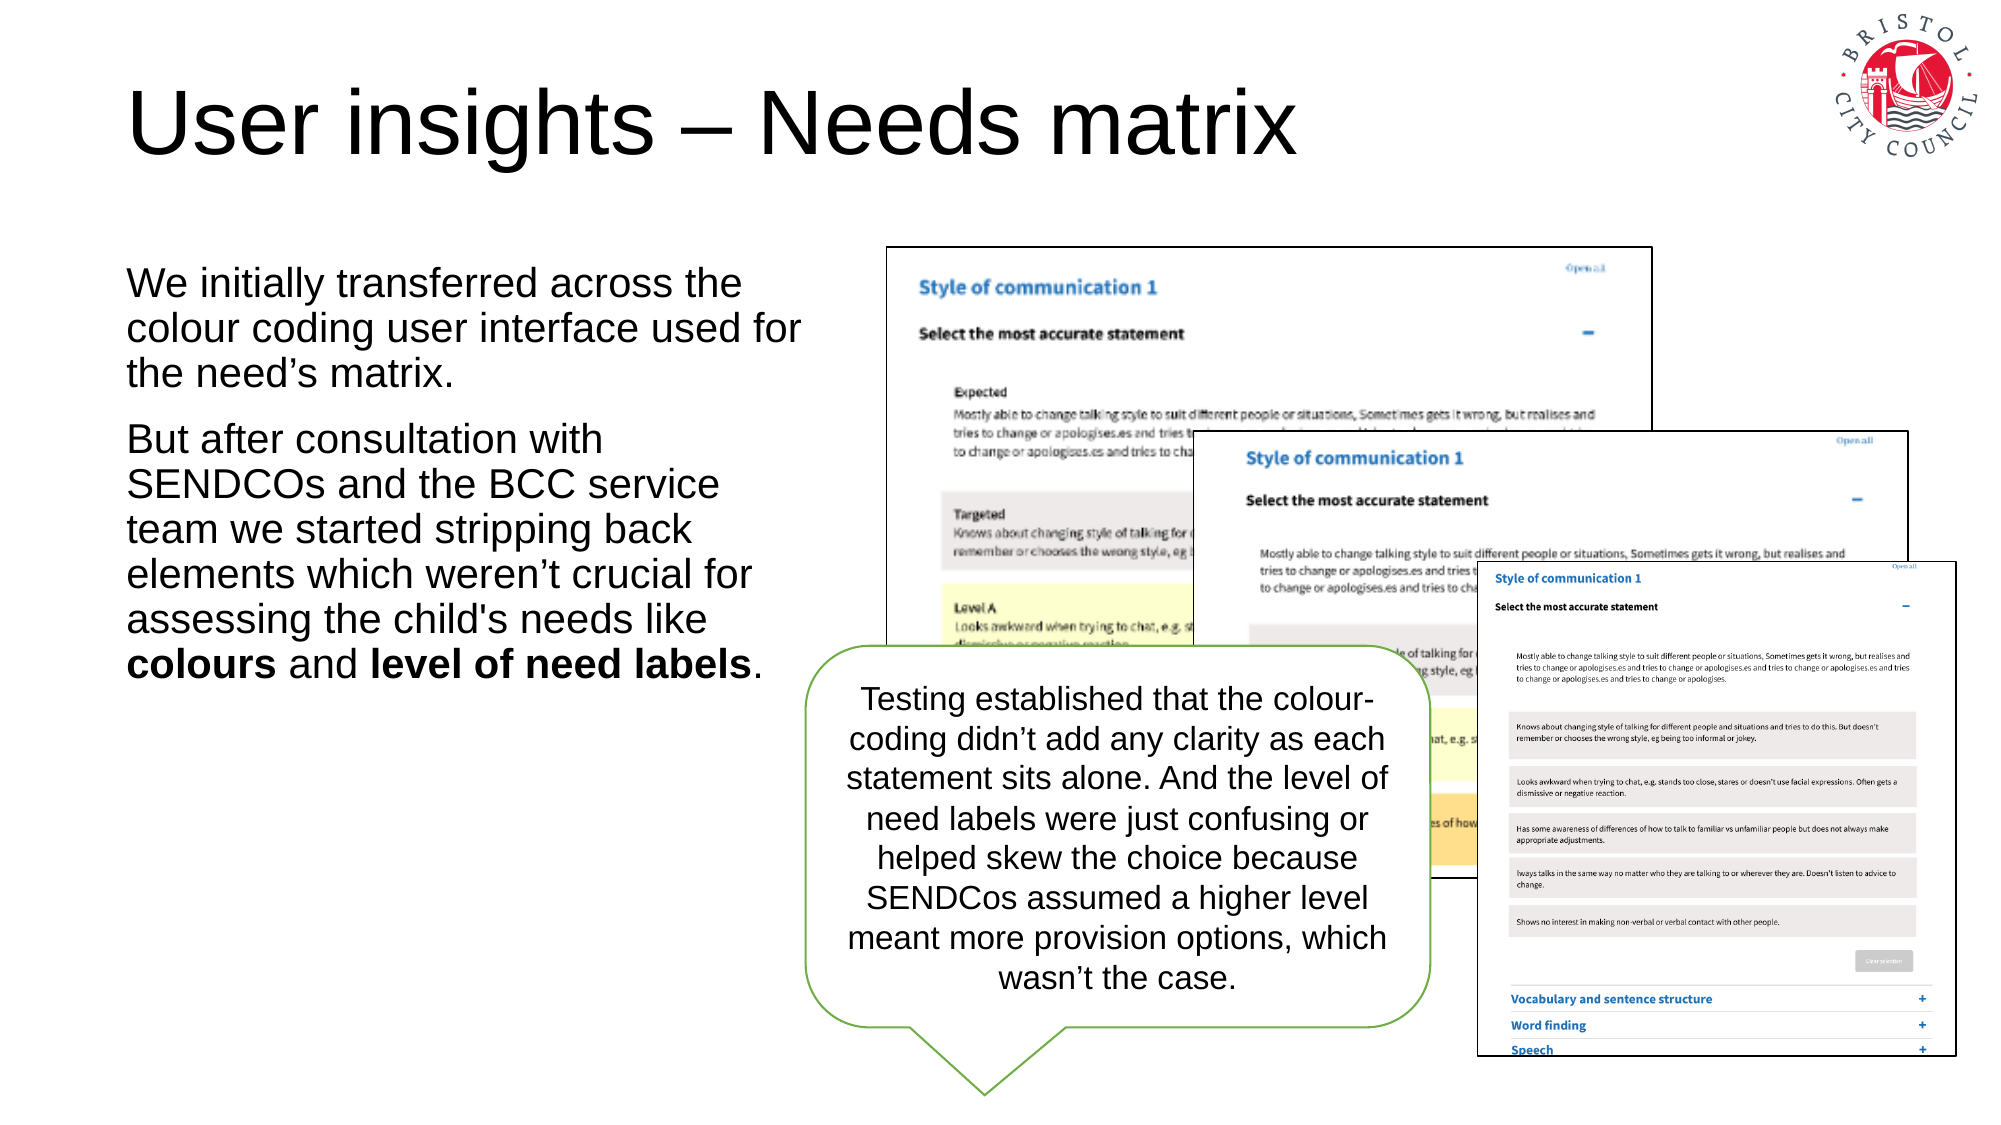

User insights – Needs matrix
# We initially transferred across the colour coding user interface used for the need’s matrix.
But after consultation with SENDCOs and the BCC service team we started stripping back elements which weren’t crucial for assessing the child's needs like colours and level of need labels.
Testing established that the colour-coding didn’t add any clarity as each statement sits alone. And the level of need labels were just confusing or helped skew the choice because SENDCos assumed a higher level meant more provision options, which wasn’t the case.